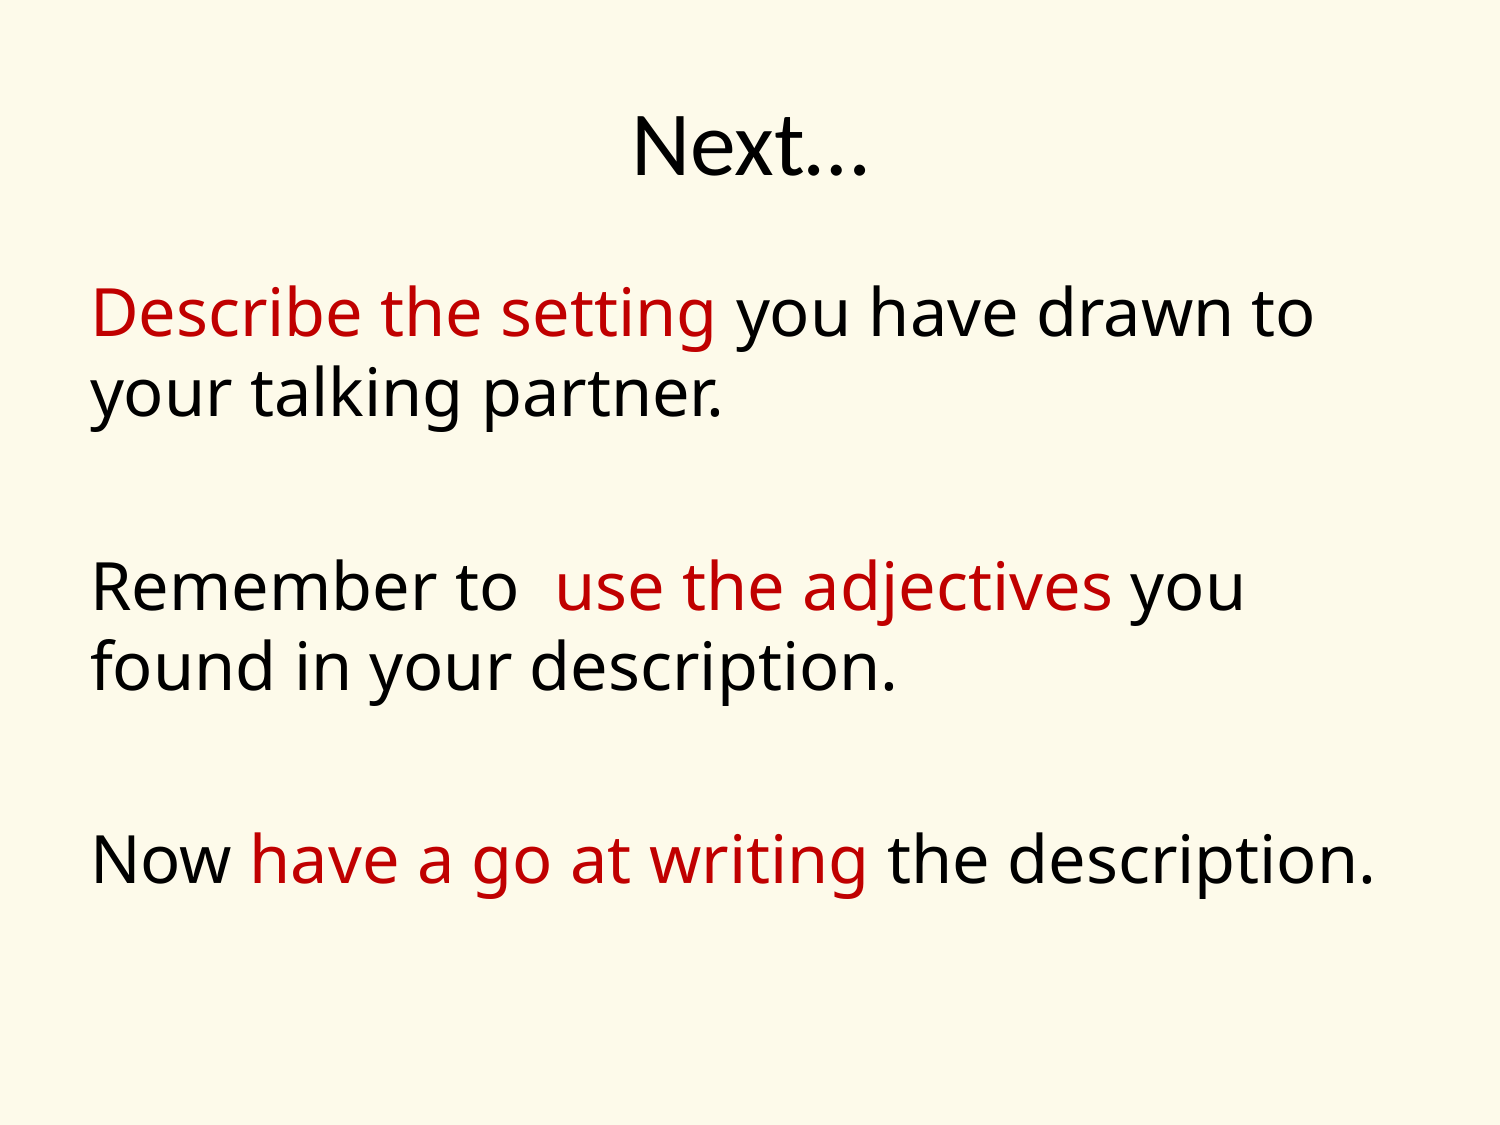

# Next…
Describe the setting you have drawn to your talking partner.
Remember to use the adjectives you found in your description.
Now have a go at writing the description.